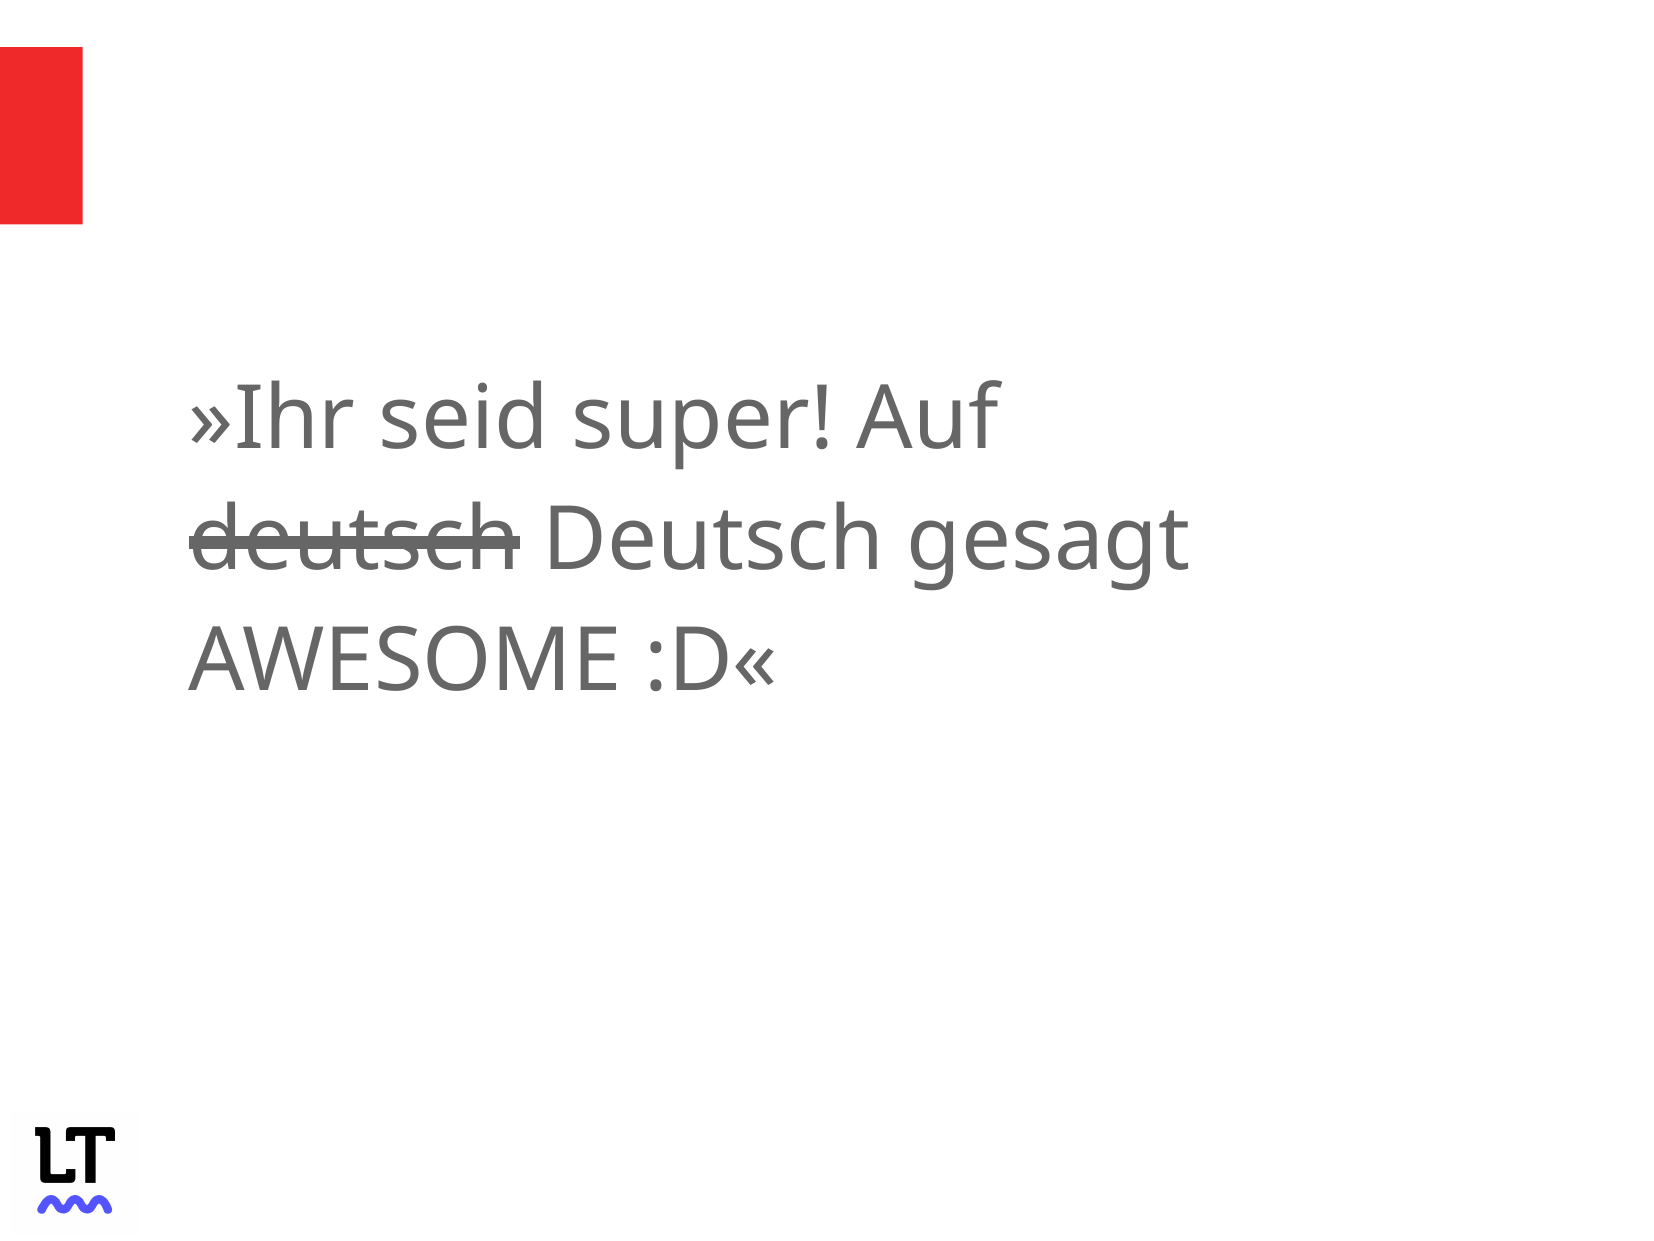

#
»Ihr seid super! Auf
deutsch Deutsch gesagt AWESOME :D«